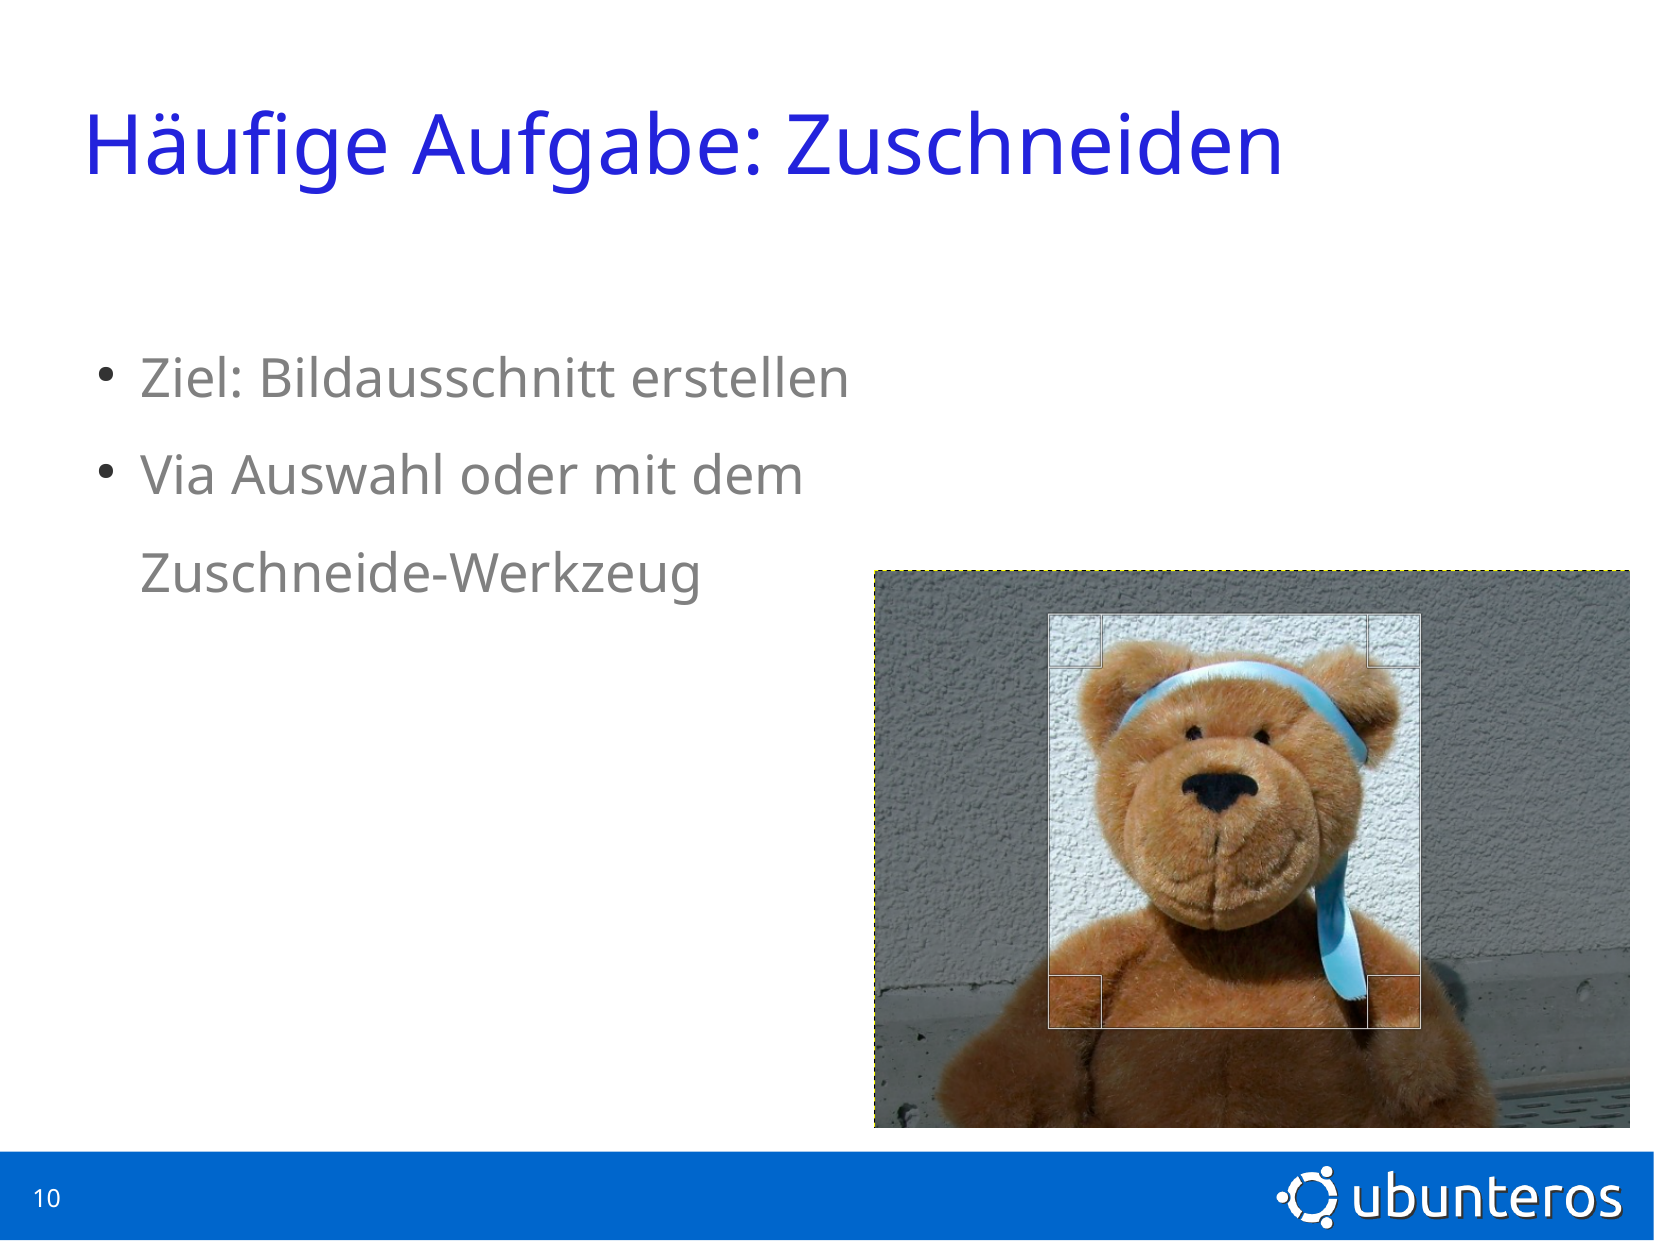

# Häufige Aufgabe: Zuschneiden
Ziel: Bildausschnitt erstellen
Via Auswahl oder mit dem
Zuschneide-Werkzeug